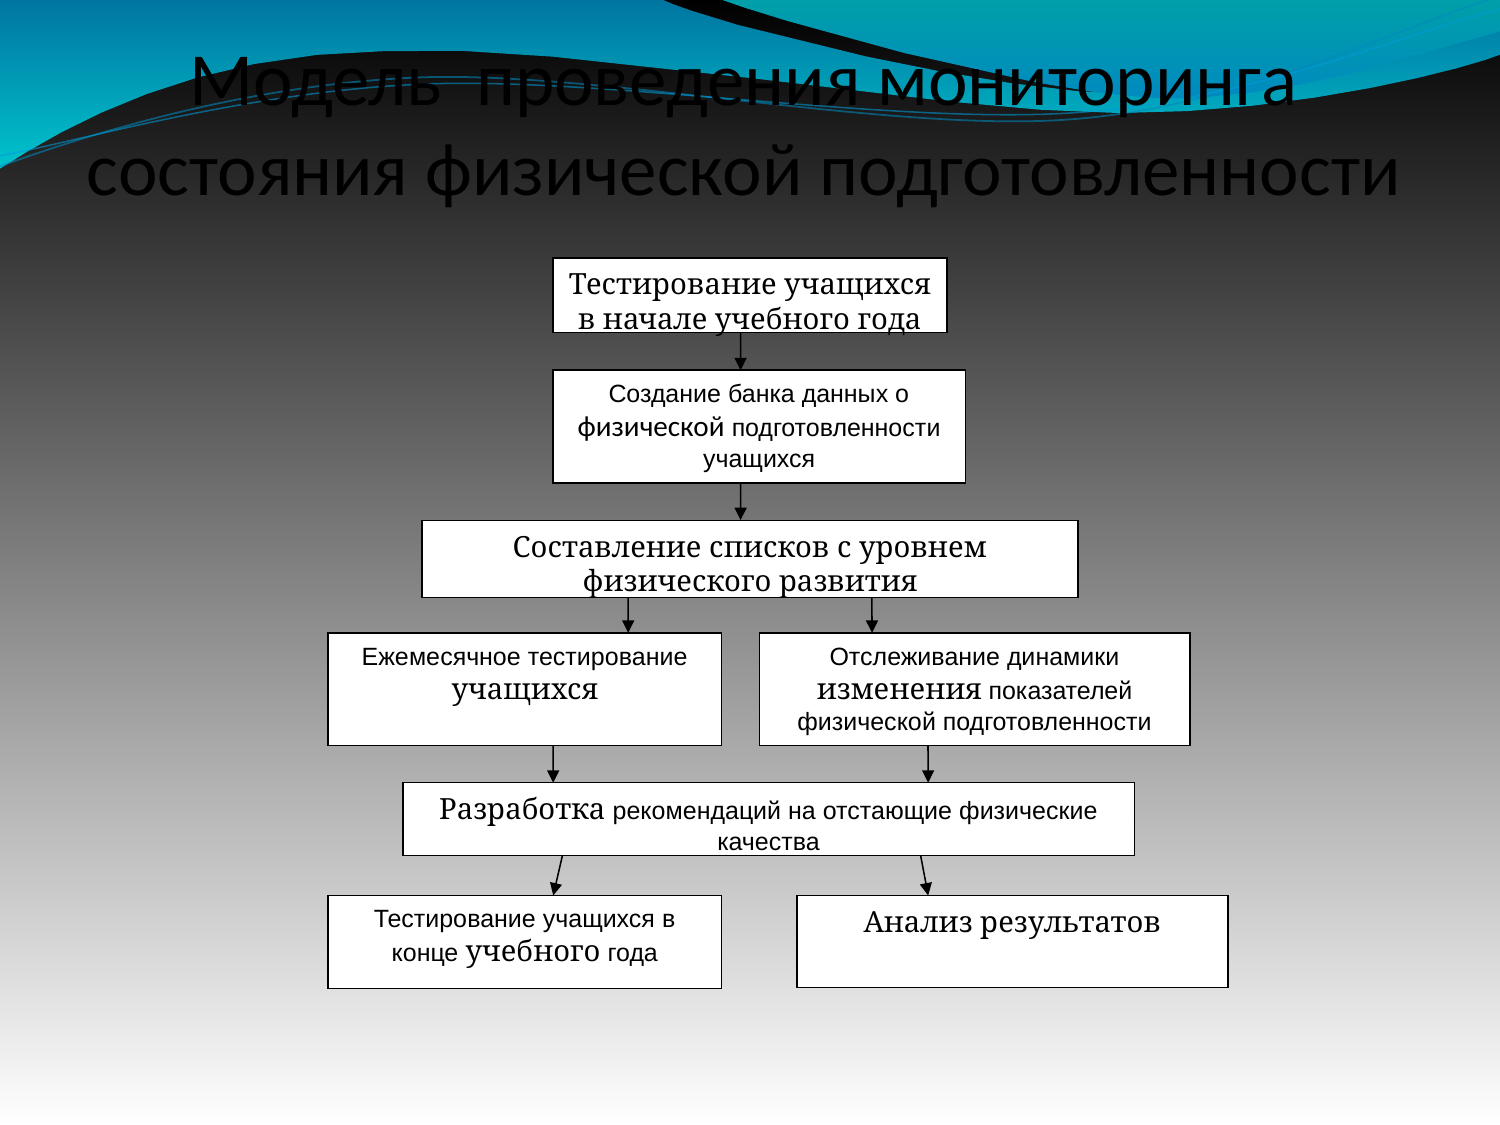

Модель проведения мониторинга состояния физической подготовленности
Тестирование учащихся в начале учебного года
Создание банка данных о физической подготовленности учащихся
Составление списков с уровнем физического развития
Ежемесячное тестирование учащихся
Отслеживание динамики изменения показателей физической подготовленности
Разработка рекомендаций на отстающие физические качества
Тестирование учащихся в конце учебного года
Анализ результатов